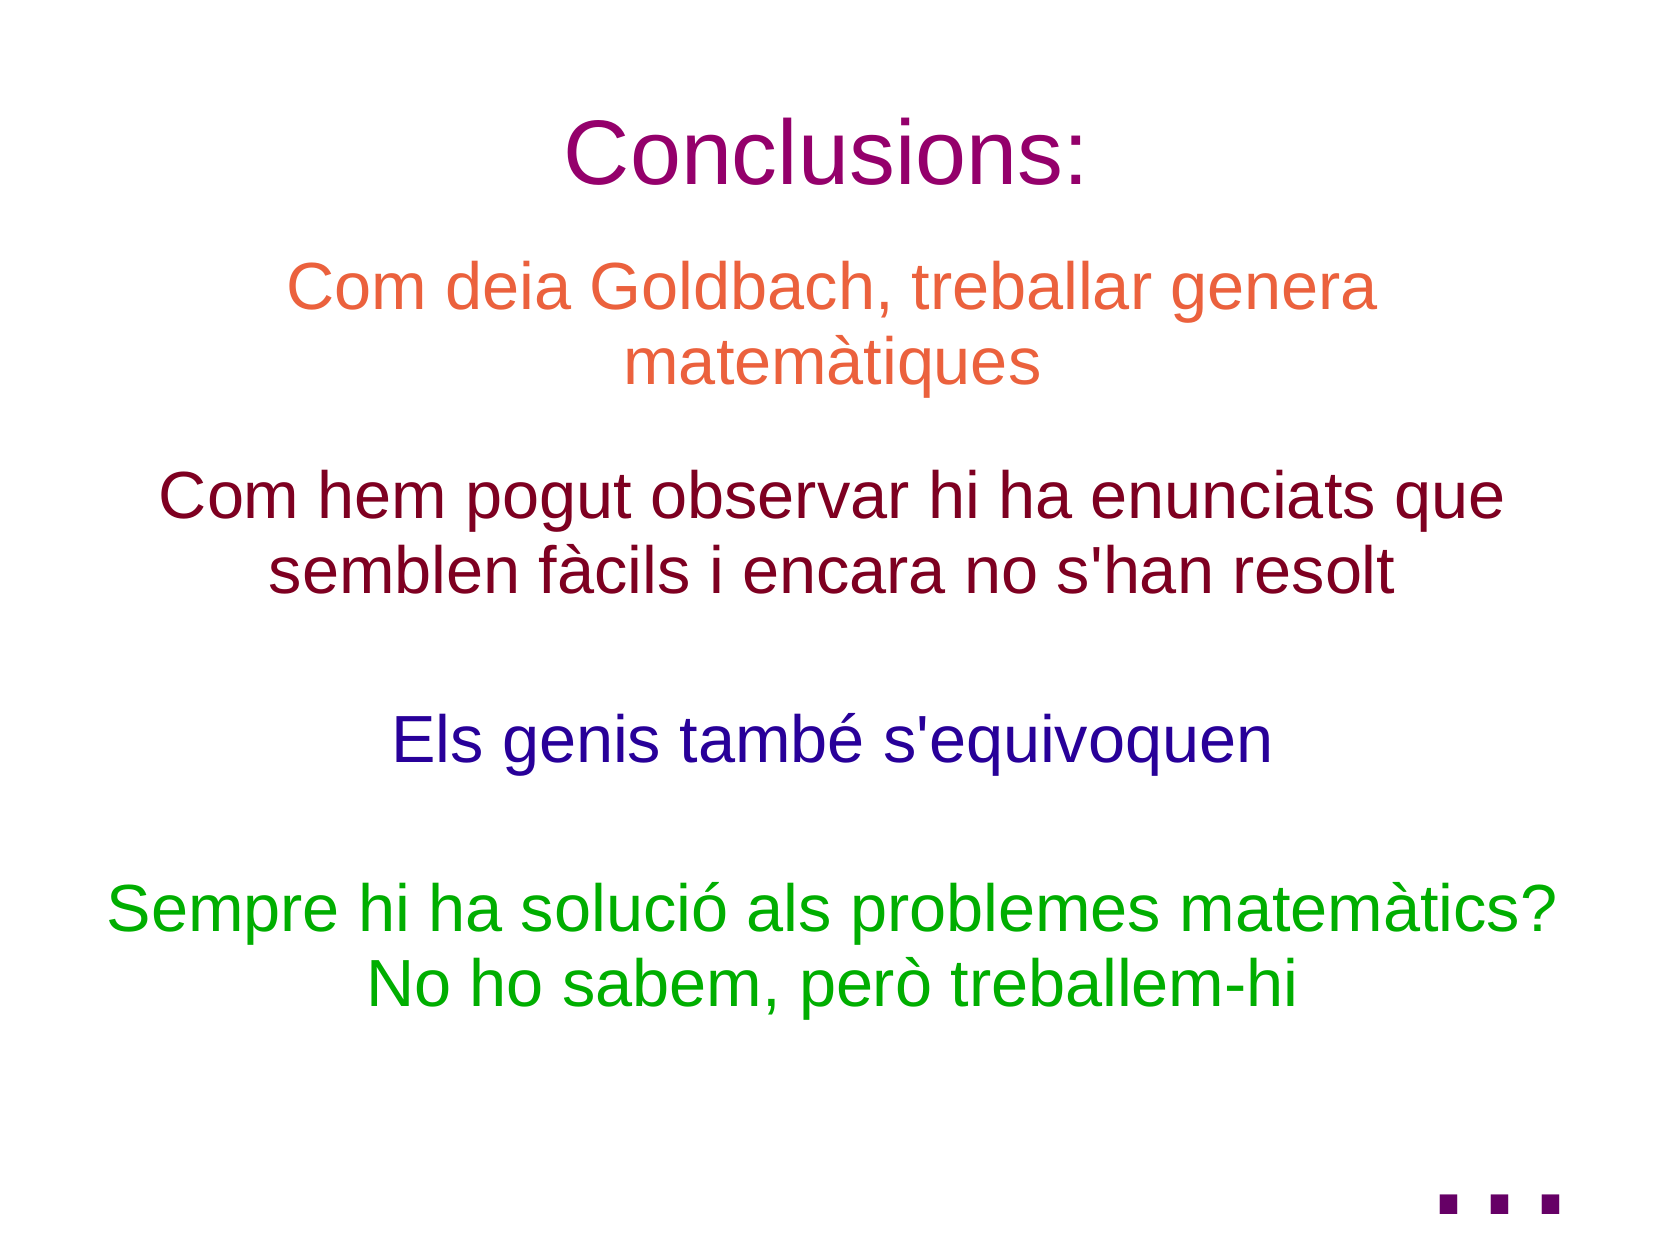

# Conclusions:
Com deia Goldbach, treballar genera matemàtiques
Com hem pogut observar hi ha enunciats que semblen fàcils i encara no s'han resolt
Els genis també s'equivoquen
Sempre hi ha solució als problemes matemàtics?
No ho sabem, però treballem-hi
...